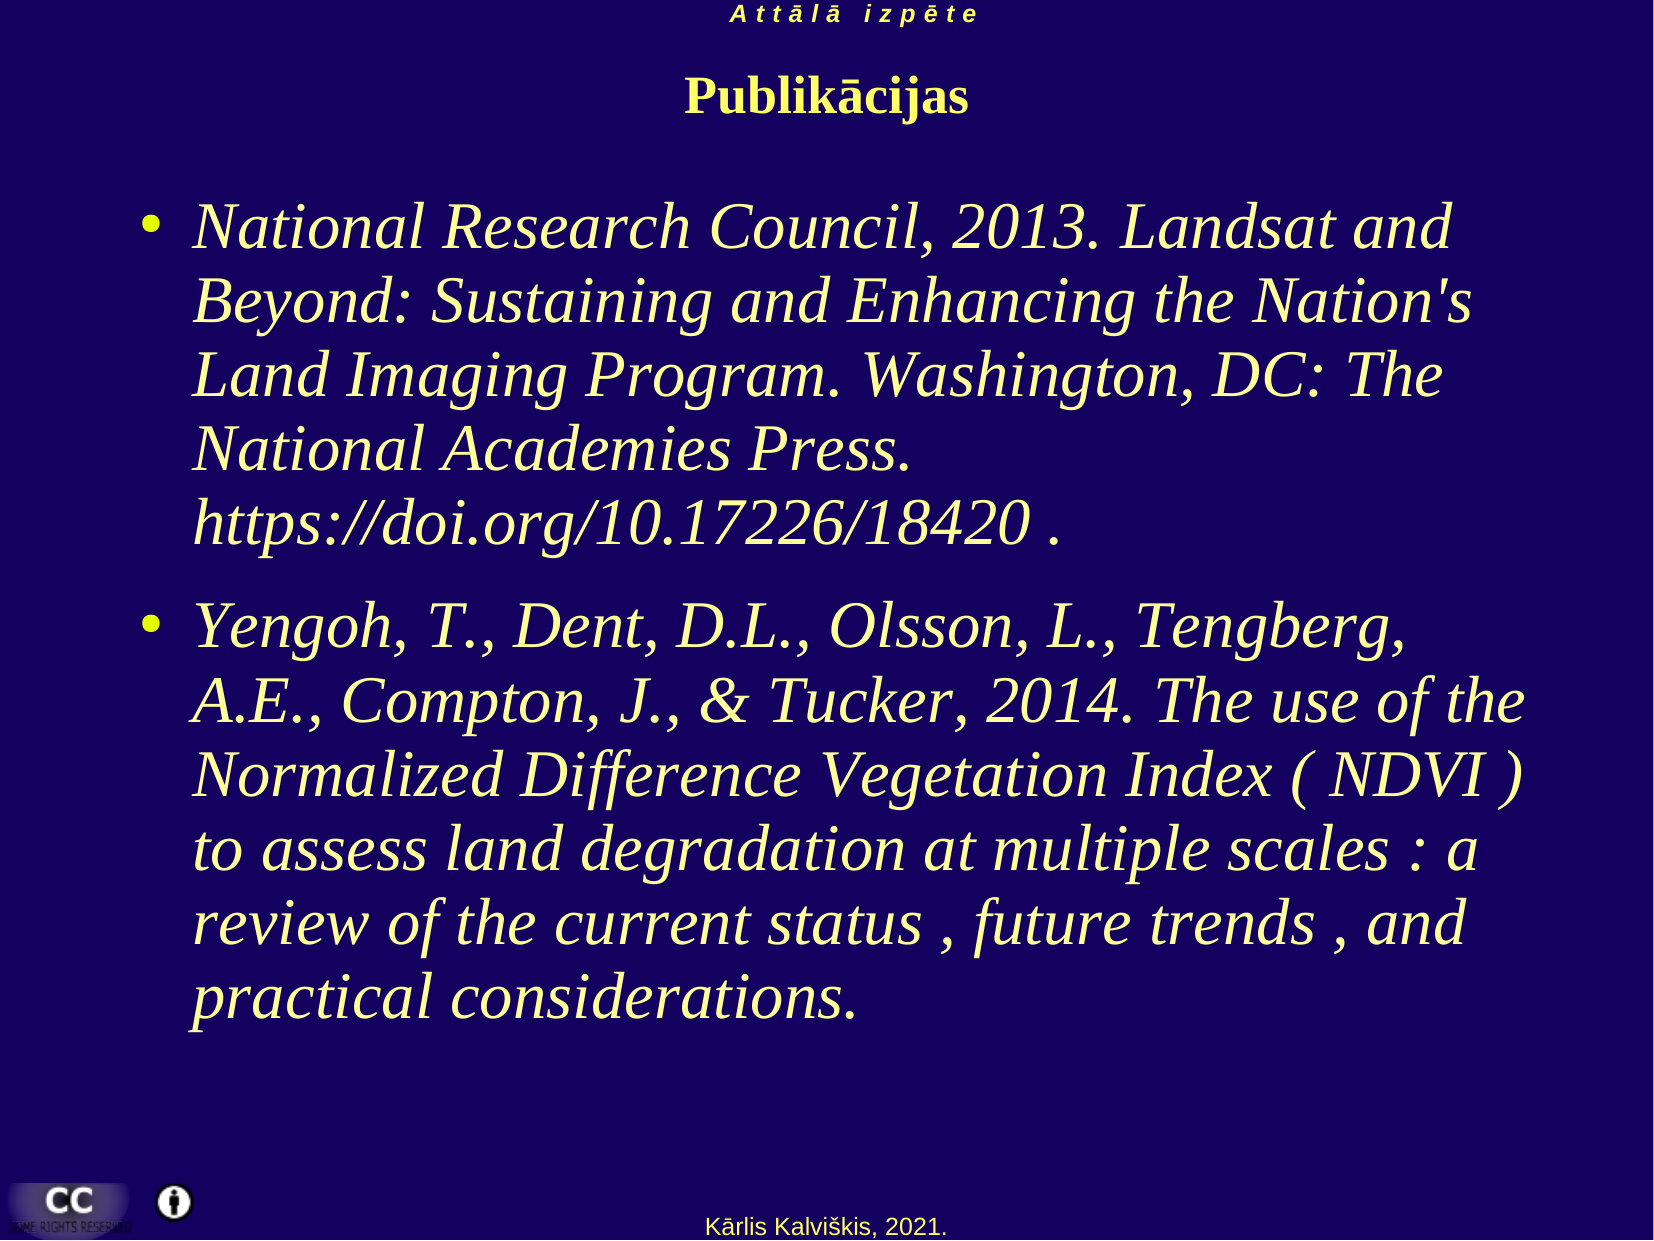

# Publikācijas
National Research Council, 2013. Landsat and Beyond: Sustaining and Enhancing the Nation's Land Imaging Program. Washington, DC: The National Academies Press. https://doi.org/10.17226/18420 .
Yengoh, T., Dent, D.L., Olsson, L., Tengberg, A.E., Compton, J., & Tucker, 2014. The use of the Normalized Difference Vegetation Index ( NDVI ) to assess land degradation at multiple scales : a review of the current status , future trends , and practical considerations.